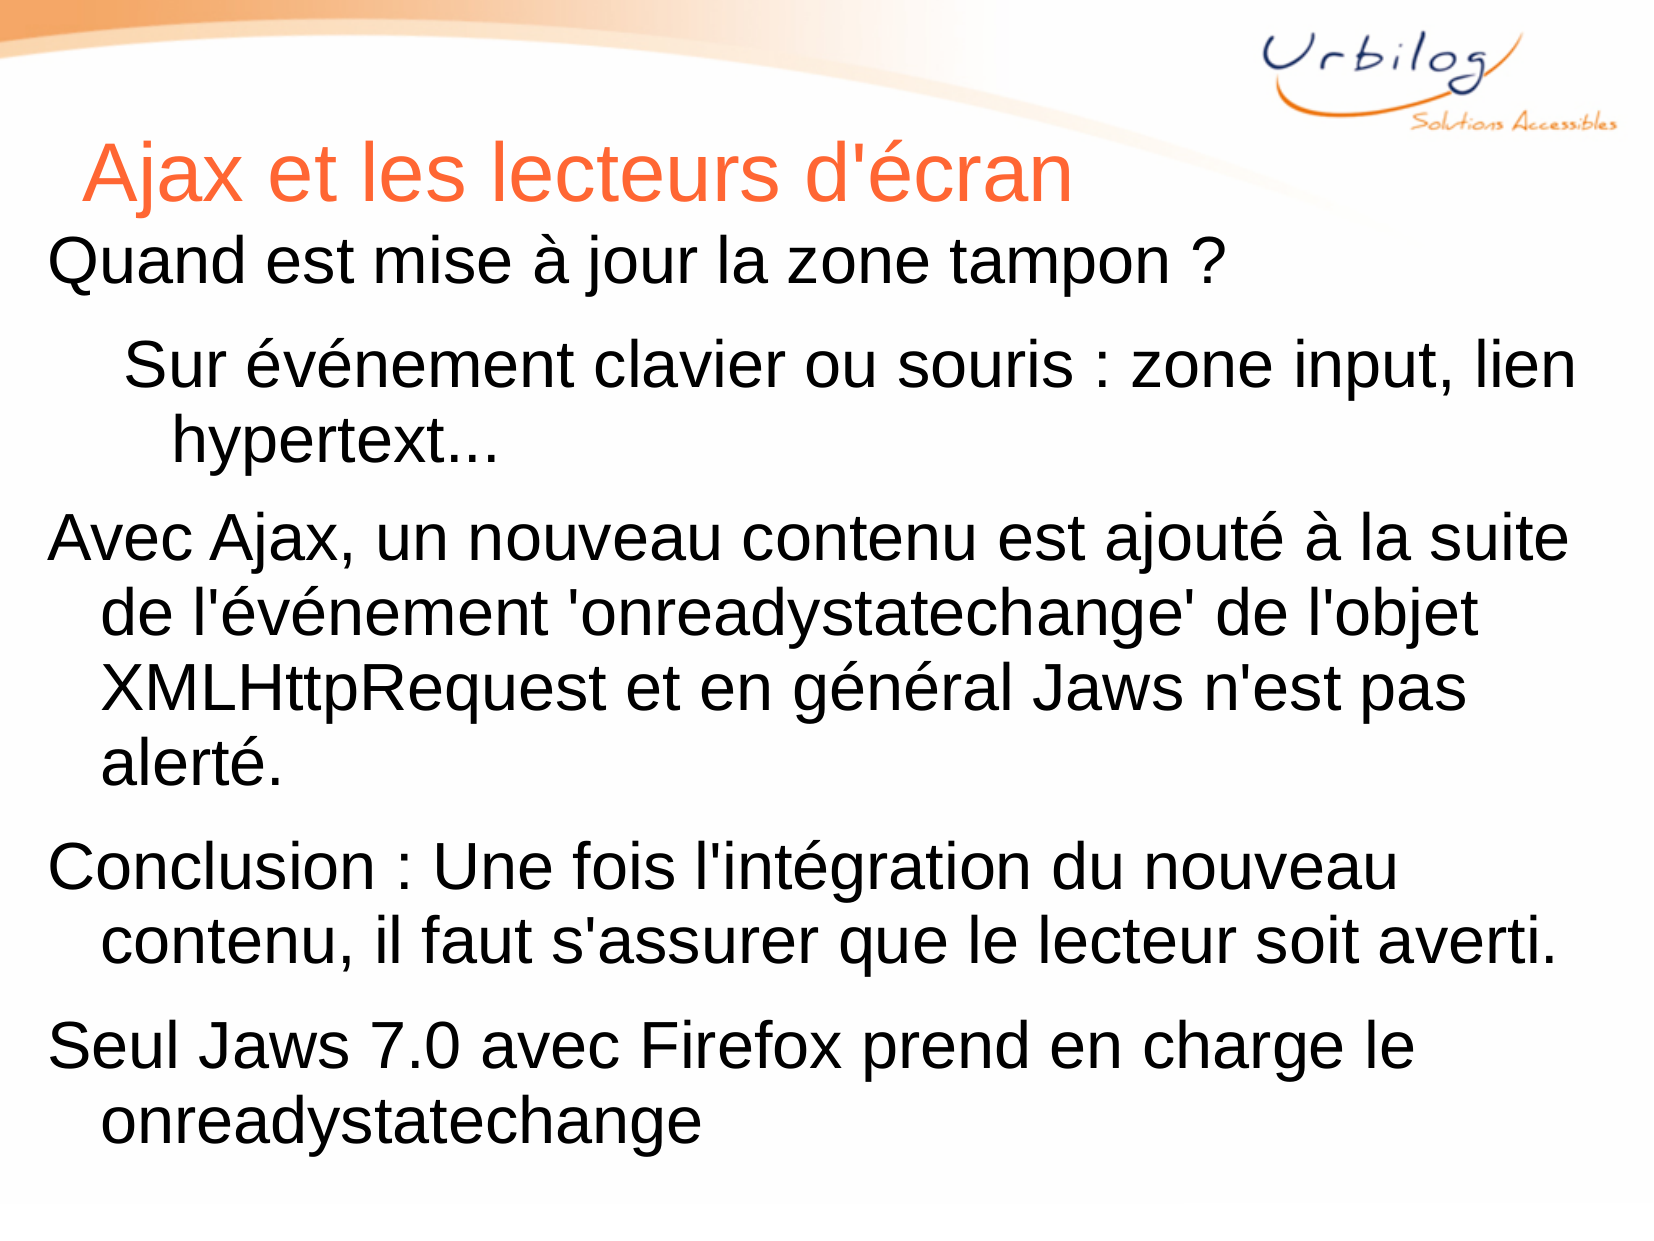

# Ajax et les lecteurs d'écran
Quand est mise à jour la zone tampon ?
Sur événement clavier ou souris : zone input, lien hypertext...
Avec Ajax, un nouveau contenu est ajouté à la suite de l'événement 'onreadystatechange' de l'objet XMLHttpRequest et en général Jaws n'est pas alerté.
Conclusion : Une fois l'intégration du nouveau contenu, il faut s'assurer que le lecteur soit averti.
Seul Jaws 7.0 avec Firefox prend en charge le onreadystatechange